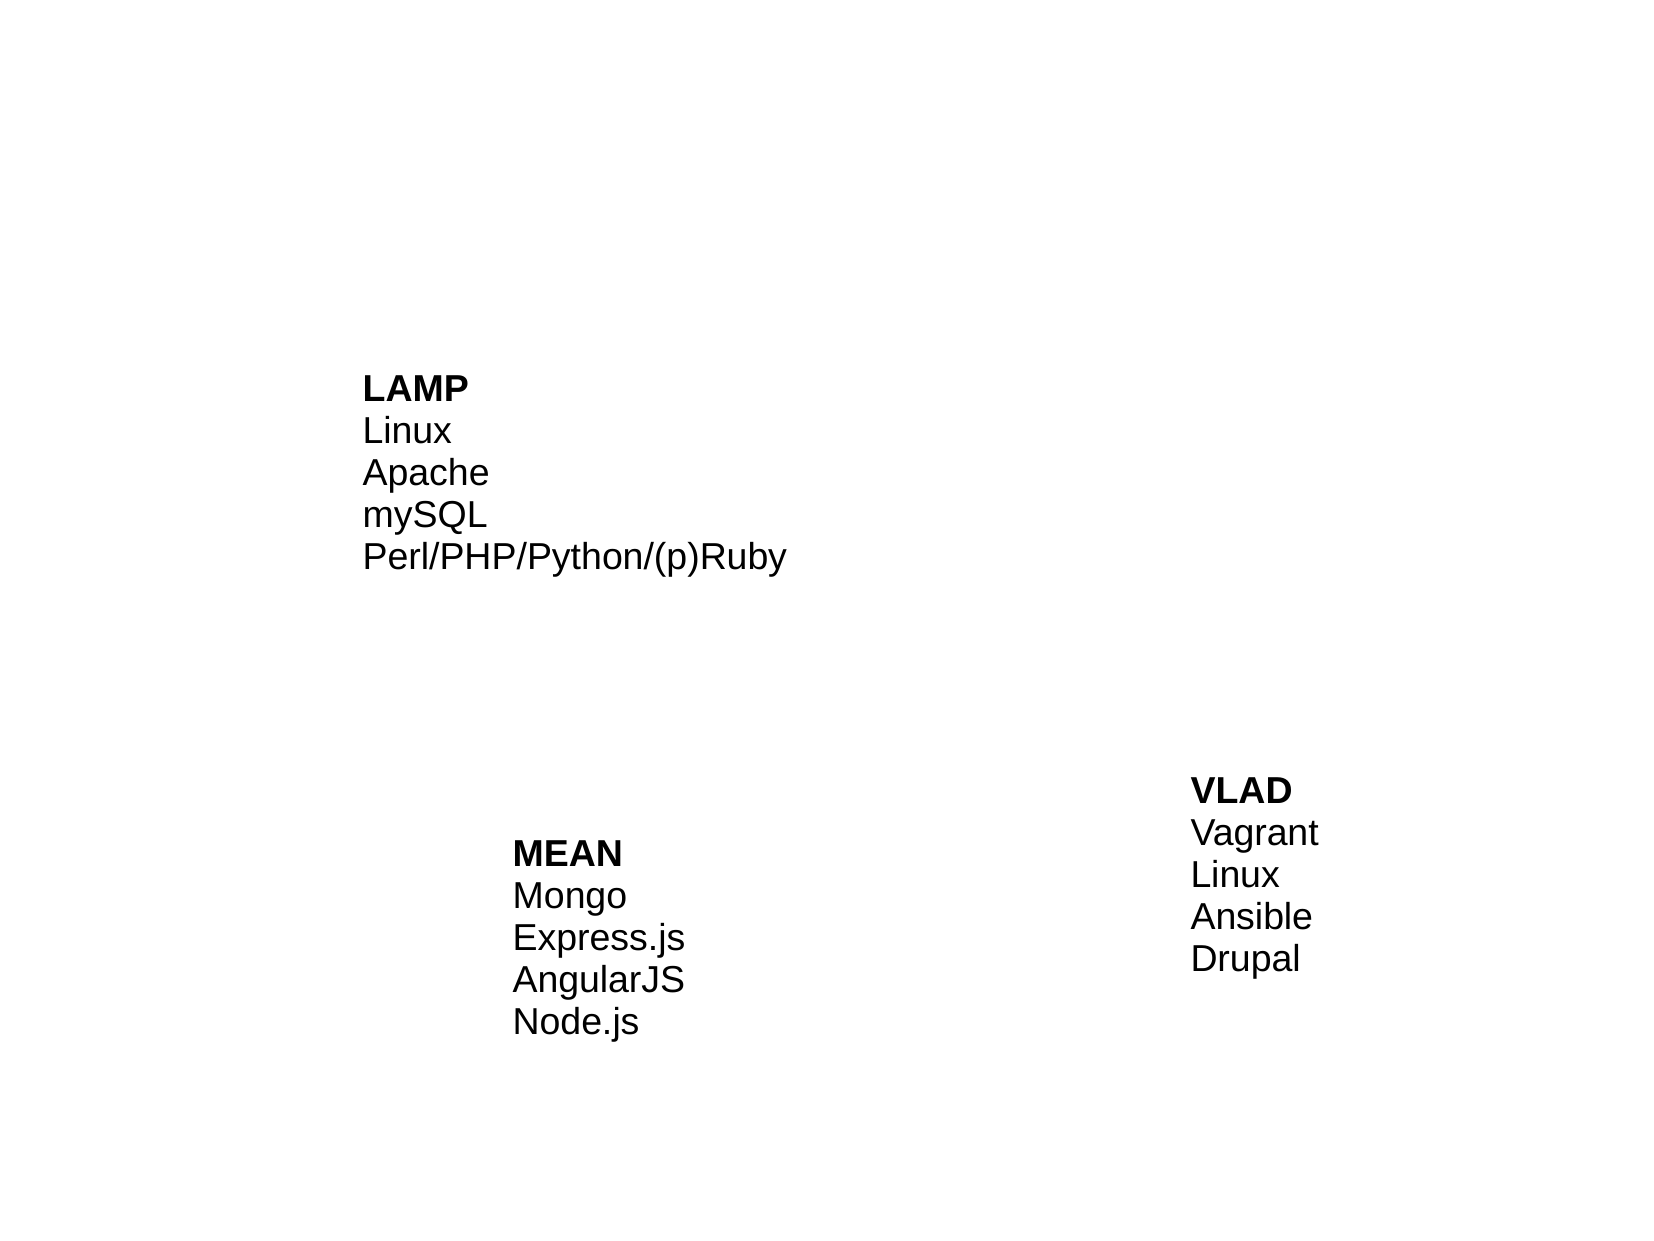

LAMP
Linux
Apache
mySQL
Perl/PHP/Python/(p)Ruby
VLAD
Vagrant
Linux
Ansible
Drupal
MEAN
Mongo
Express.js
AngularJS
Node.js